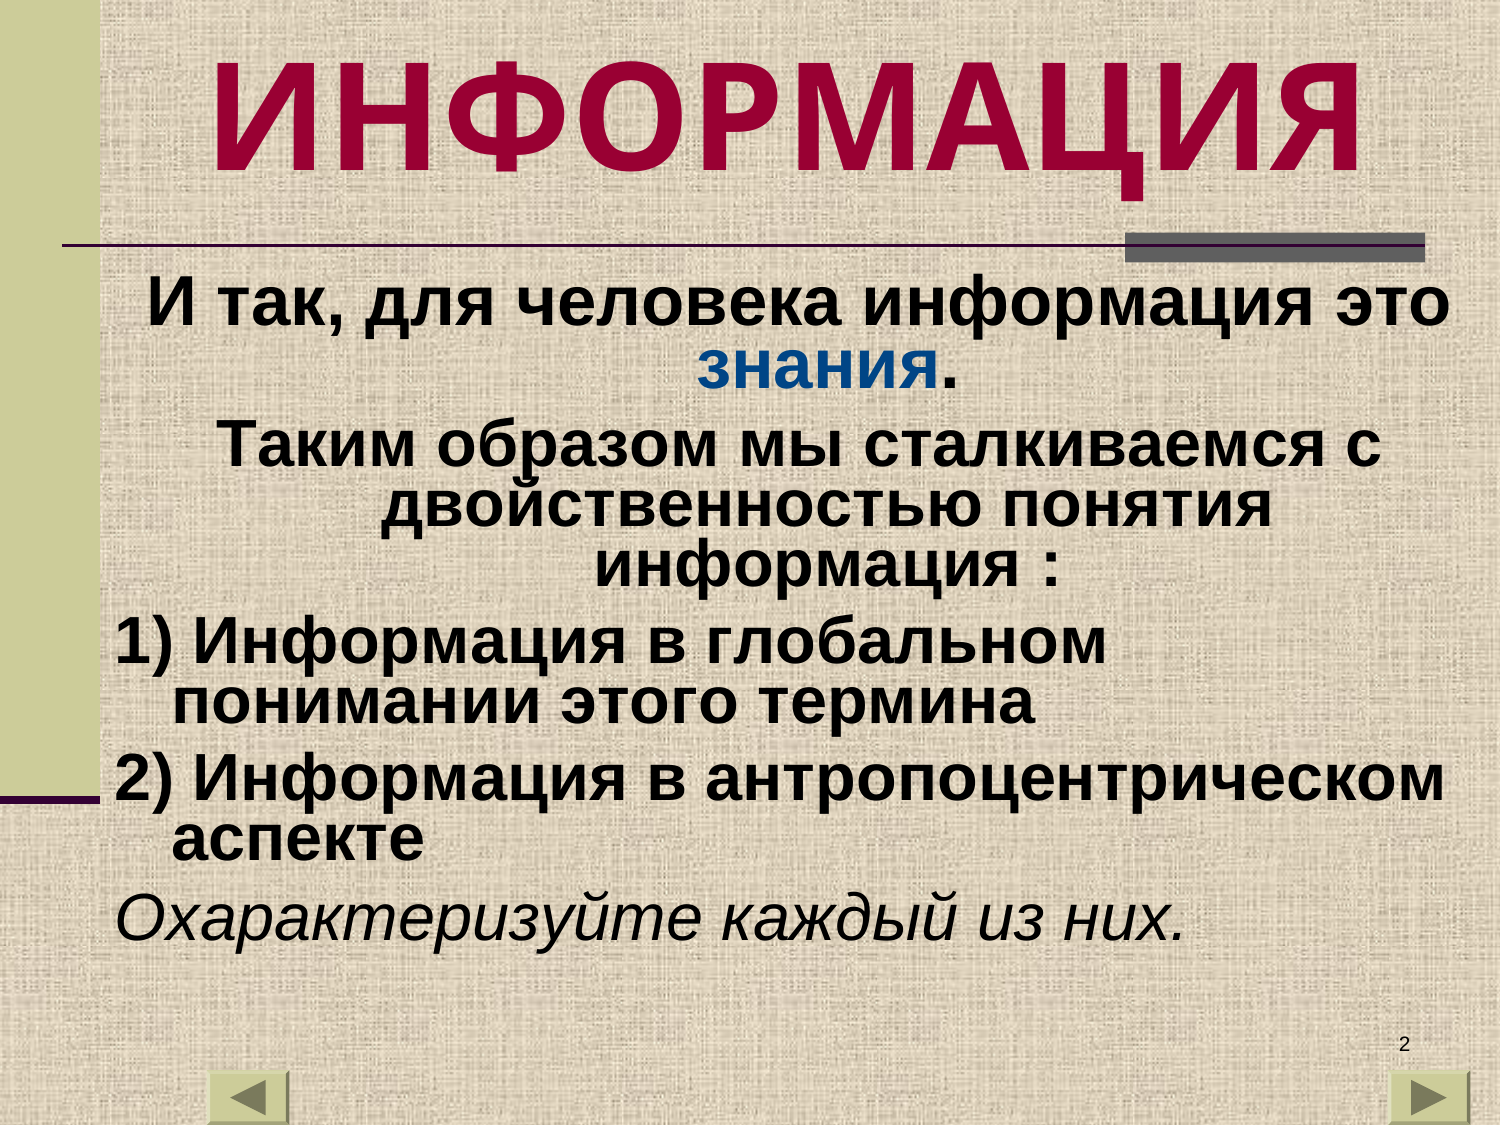

# ИНФОРМАЦИЯ
И так, для человека информация это знания.
Таким образом мы сталкиваемся с двойственностью понятия информация :
1) Информация в глобальном понимании этого термина
2) Информация в антропоцентрическом аспекте
Охарактеризуйте каждый из них.
2